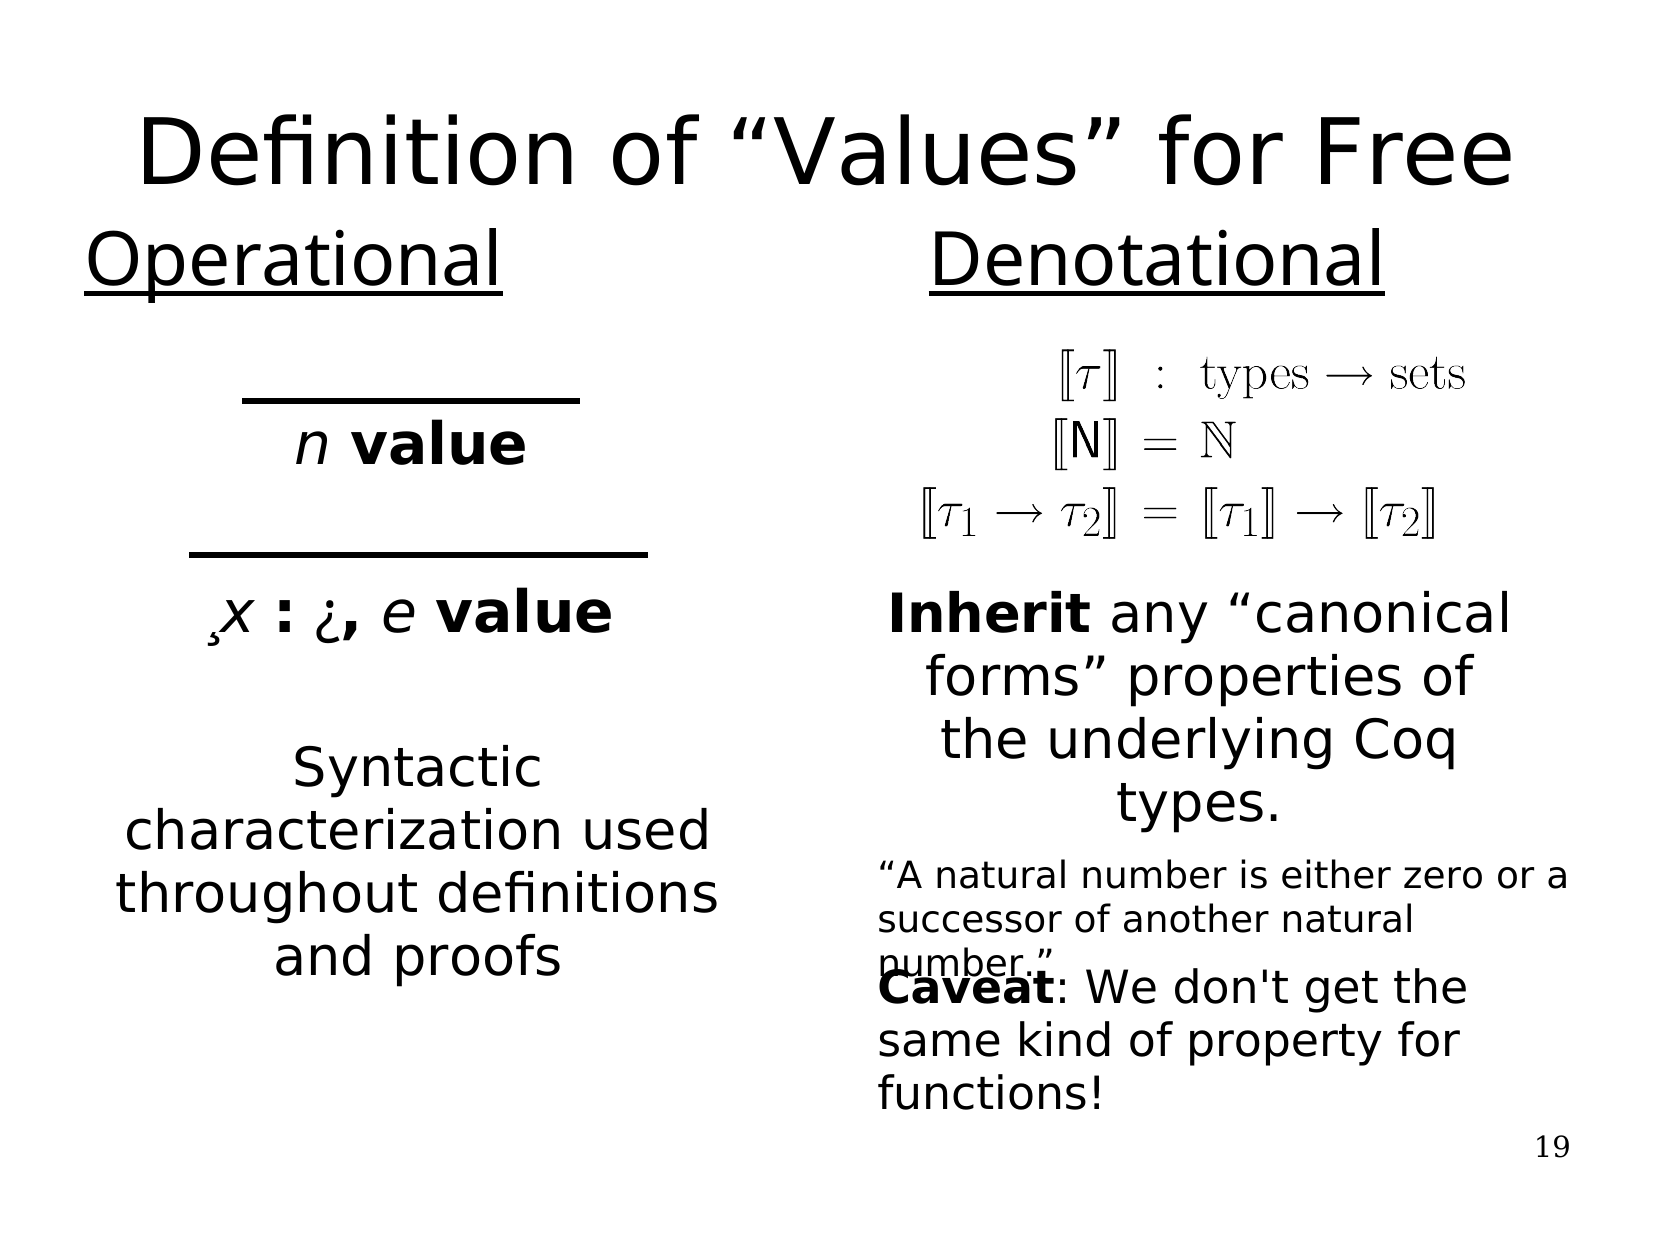

# Definition of “Values” for Free
Operational
Denotational
Inherit any “canonical forms” properties of the underlying Coq types.
n value
¸x : ¿, e value
Syntactic characterization used throughout definitions and proofs
“A natural number is either zero or a successor of another natural number.”
Caveat: We don't get the same kind of property for functions!
19